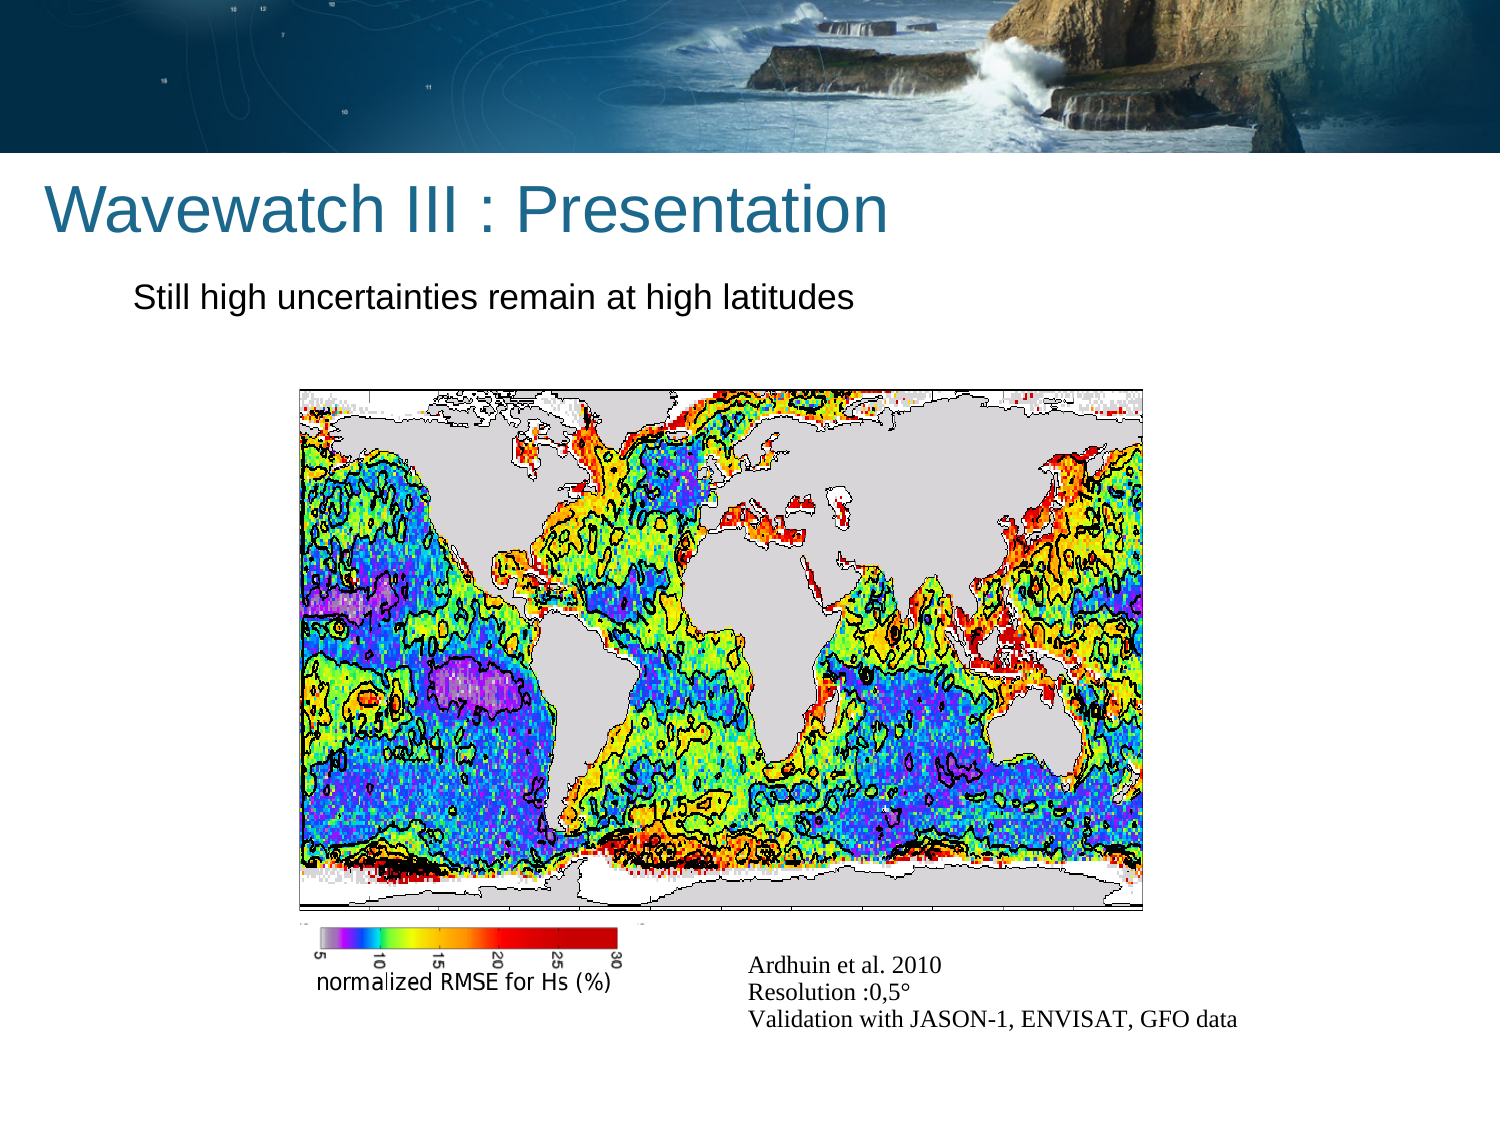

# Wavewatch III : Presentation
Still high uncertainties remain at high latitudes
Ardhuin et al. 2010
Resolution :0,5°
Validation with JASON-1, ENVISAT, GFO data